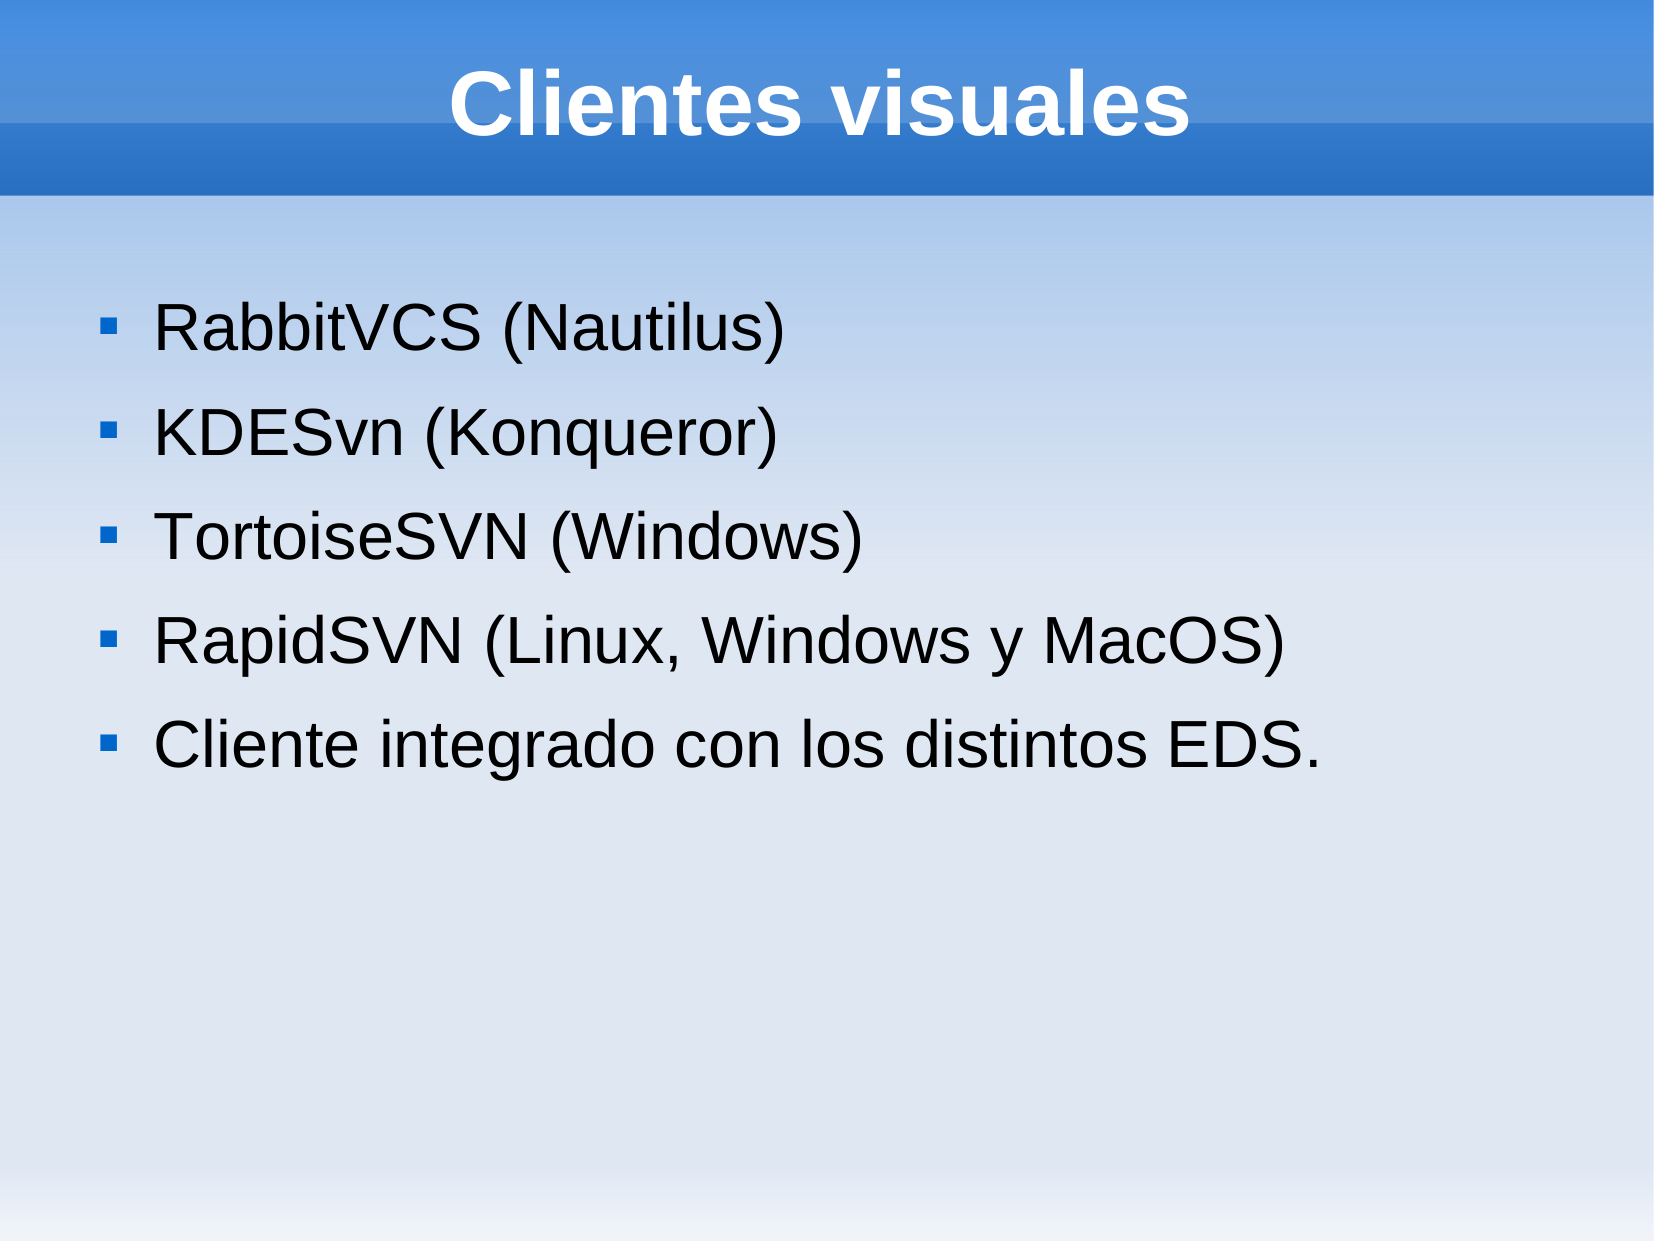

# Clientes visuales
RabbitVCS (Nautilus)
KDESvn (Konqueror)
TortoiseSVN (Windows)
RapidSVN (Linux, Windows y MacOS)
Cliente integrado con los distintos EDS.